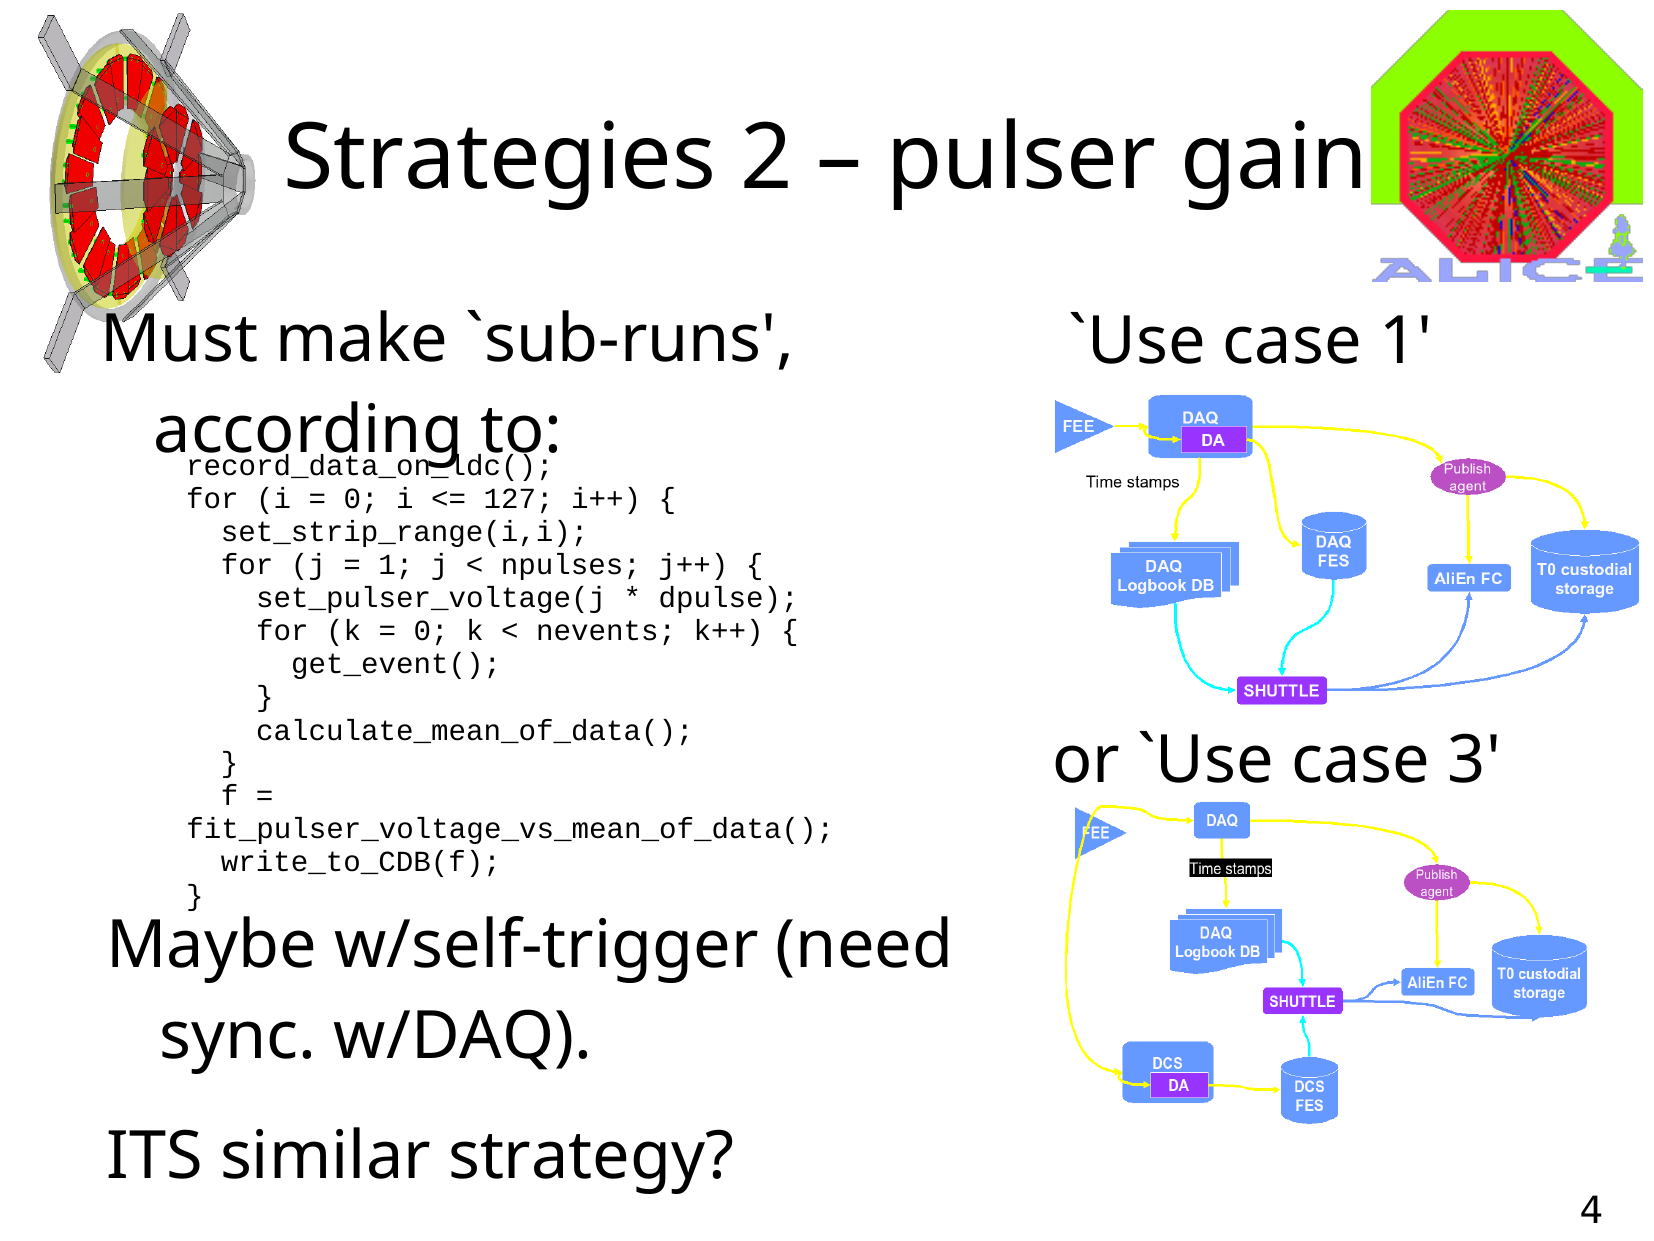

# Strategies 2 – pulser gain
Must make `sub-runs', according to:
`Use case 1'
 record_data_on_ldc();
 for (i = 0; i <= 127; i++) {
 set_strip_range(i,i);
 for (j = 1; j < npulses; j++) {
 set_pulser_voltage(j * dpulse);
 for (k = 0; k < nevents; k++) {
 get_event();
 }
 calculate_mean_of_data();
 }
 f = fit_pulser_voltage_vs_mean_of_data();
 write_to_CDB(f);
 }
or `Use case 3'
Maybe w/self-trigger (need sync. w/DAQ).
ITS similar strategy?